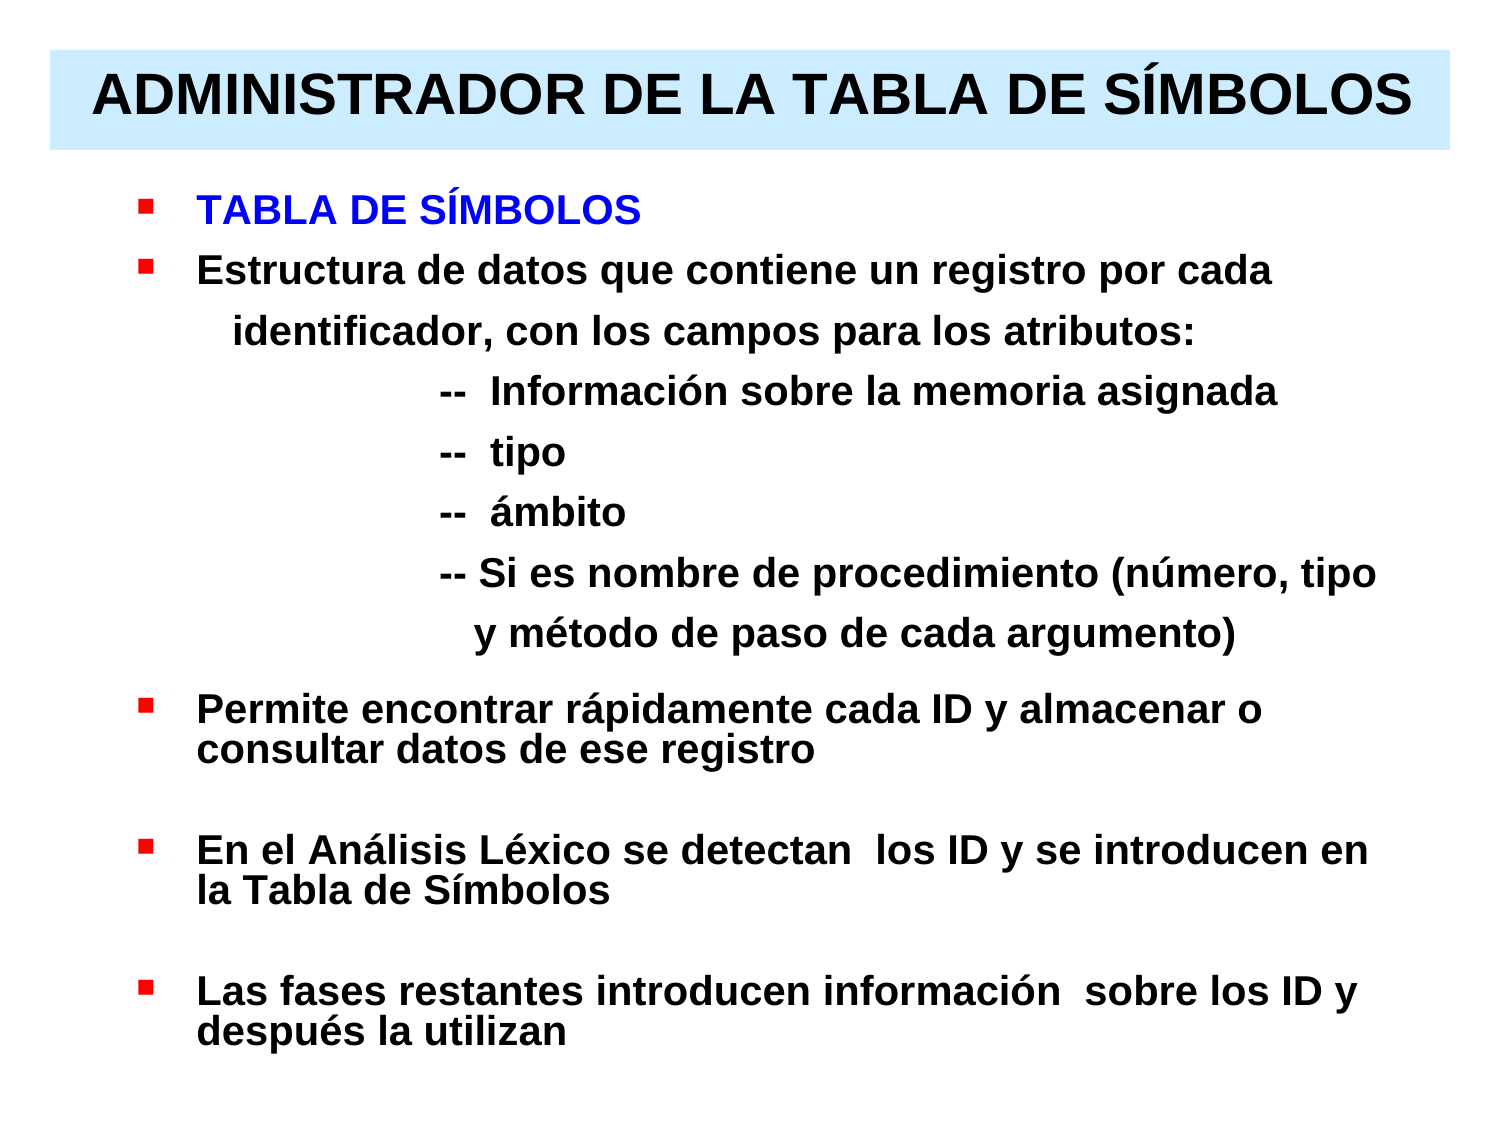

ADMINISTRADOR DE LA TABLA DE SÍMBOLOS
# TABLA DE SÍMBOLOS
Estructura de datos que contiene un registro por cada
 identificador, con los campos para los atributos:
 -- Información sobre la memoria asignada
 -- tipo
 -- ámbito
 -- Si es nombre de procedimiento (número, tipo
 y método de paso de cada argumento)
Permite encontrar rápidamente cada ID y almacenar o consultar datos de ese registro
En el Análisis Léxico se detectan los ID y se introducen en la Tabla de Símbolos
Las fases restantes introducen información sobre los ID y después la utilizan
Año 2004
27